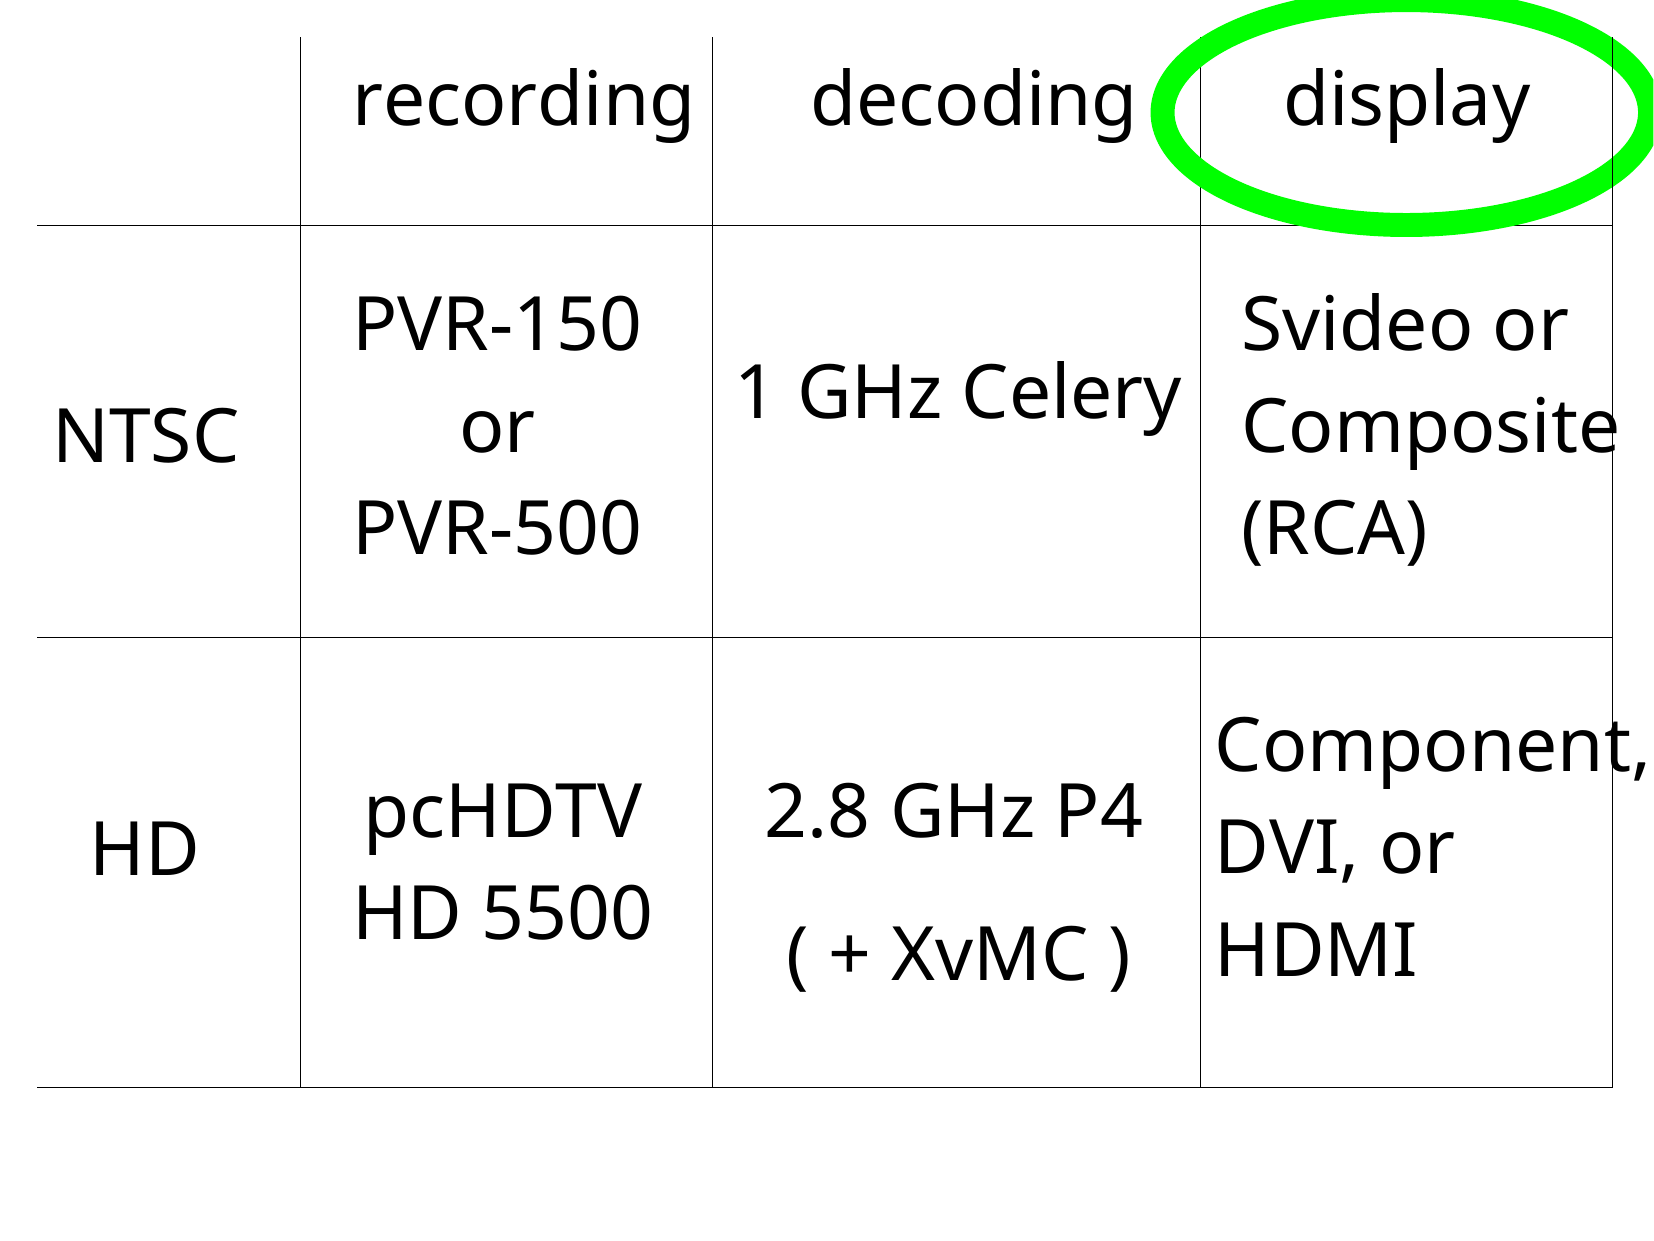

recording
decoding
display
PVR-150
or
PVR-500
Svideo or
Composite
(RCA)
1 GHz Celery
NTSC
Component,
DVI, or
HDMI
pcHDTV
HD 5500
2.8 GHz P4
HD
( + XvMC )